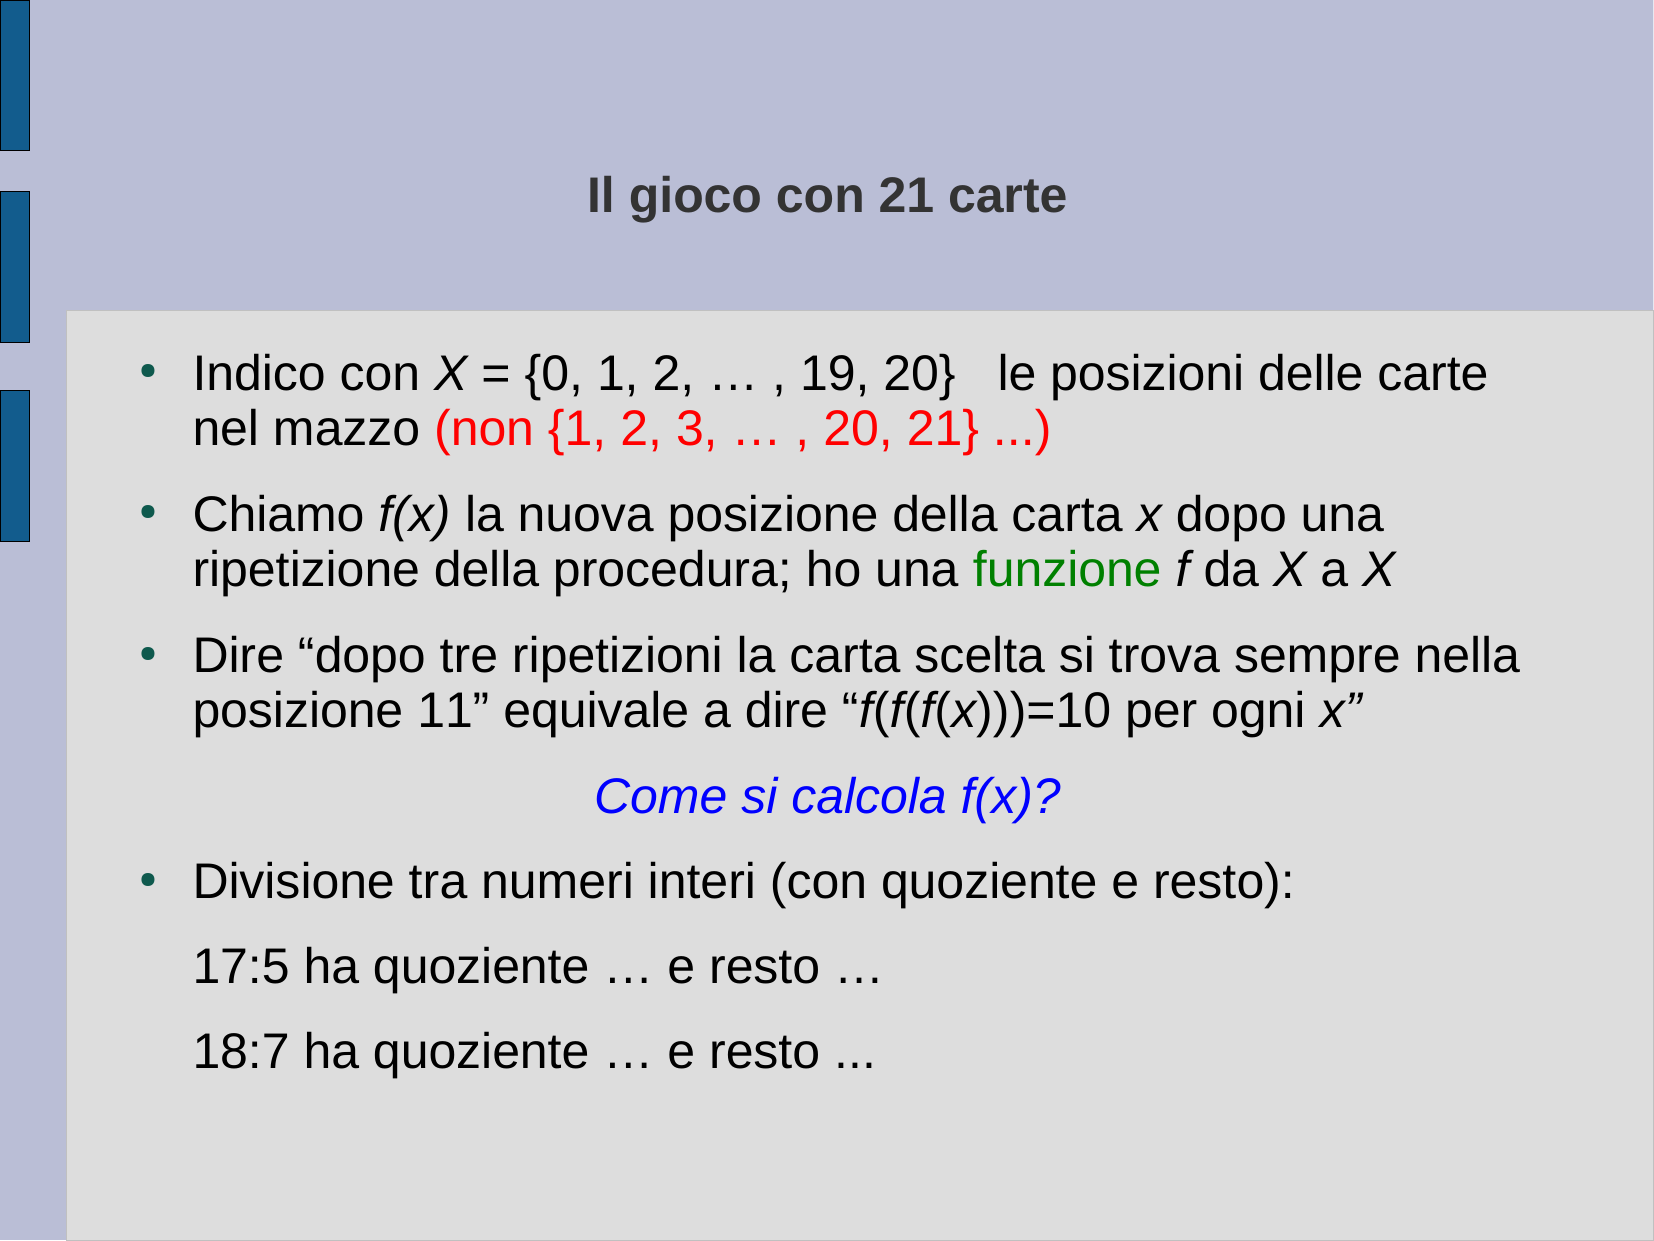

# Il gioco con 21 carte
Indico con X = {0, 1, 2, … , 19, 20} le posizioni delle carte nel mazzo (non {1, 2, 3, … , 20, 21} ...)
Chiamo f(x) la nuova posizione della carta x dopo una ripetizione della procedura; ho una funzione f da X a X
Dire “dopo tre ripetizioni la carta scelta si trova sempre nella posizione 11” equivale a dire “f(f(f(x)))=10 per ogni x”
Come si calcola f(x)?
Divisione tra numeri interi (con quoziente e resto):
17:5 ha quoziente … e resto …
18:7 ha quoziente … e resto ...